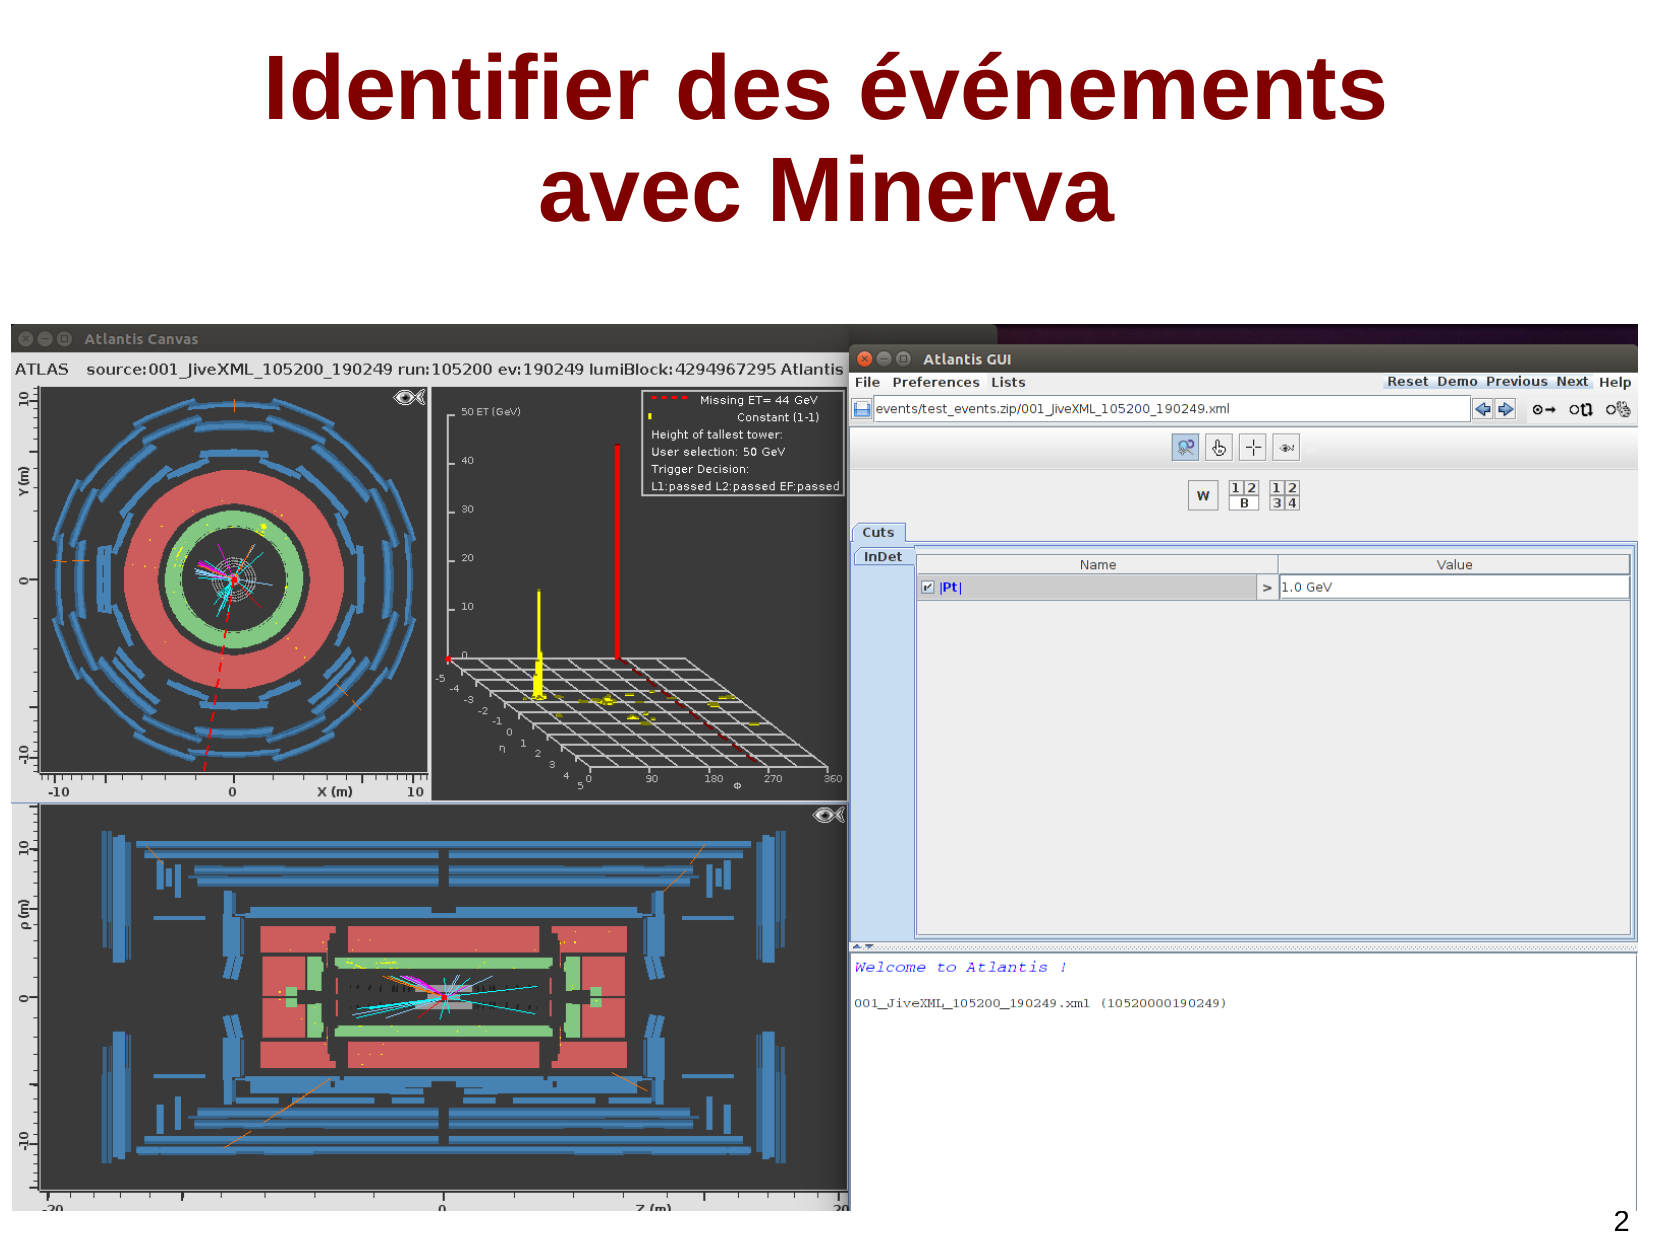

# Identifier des événements avec Minerva
2